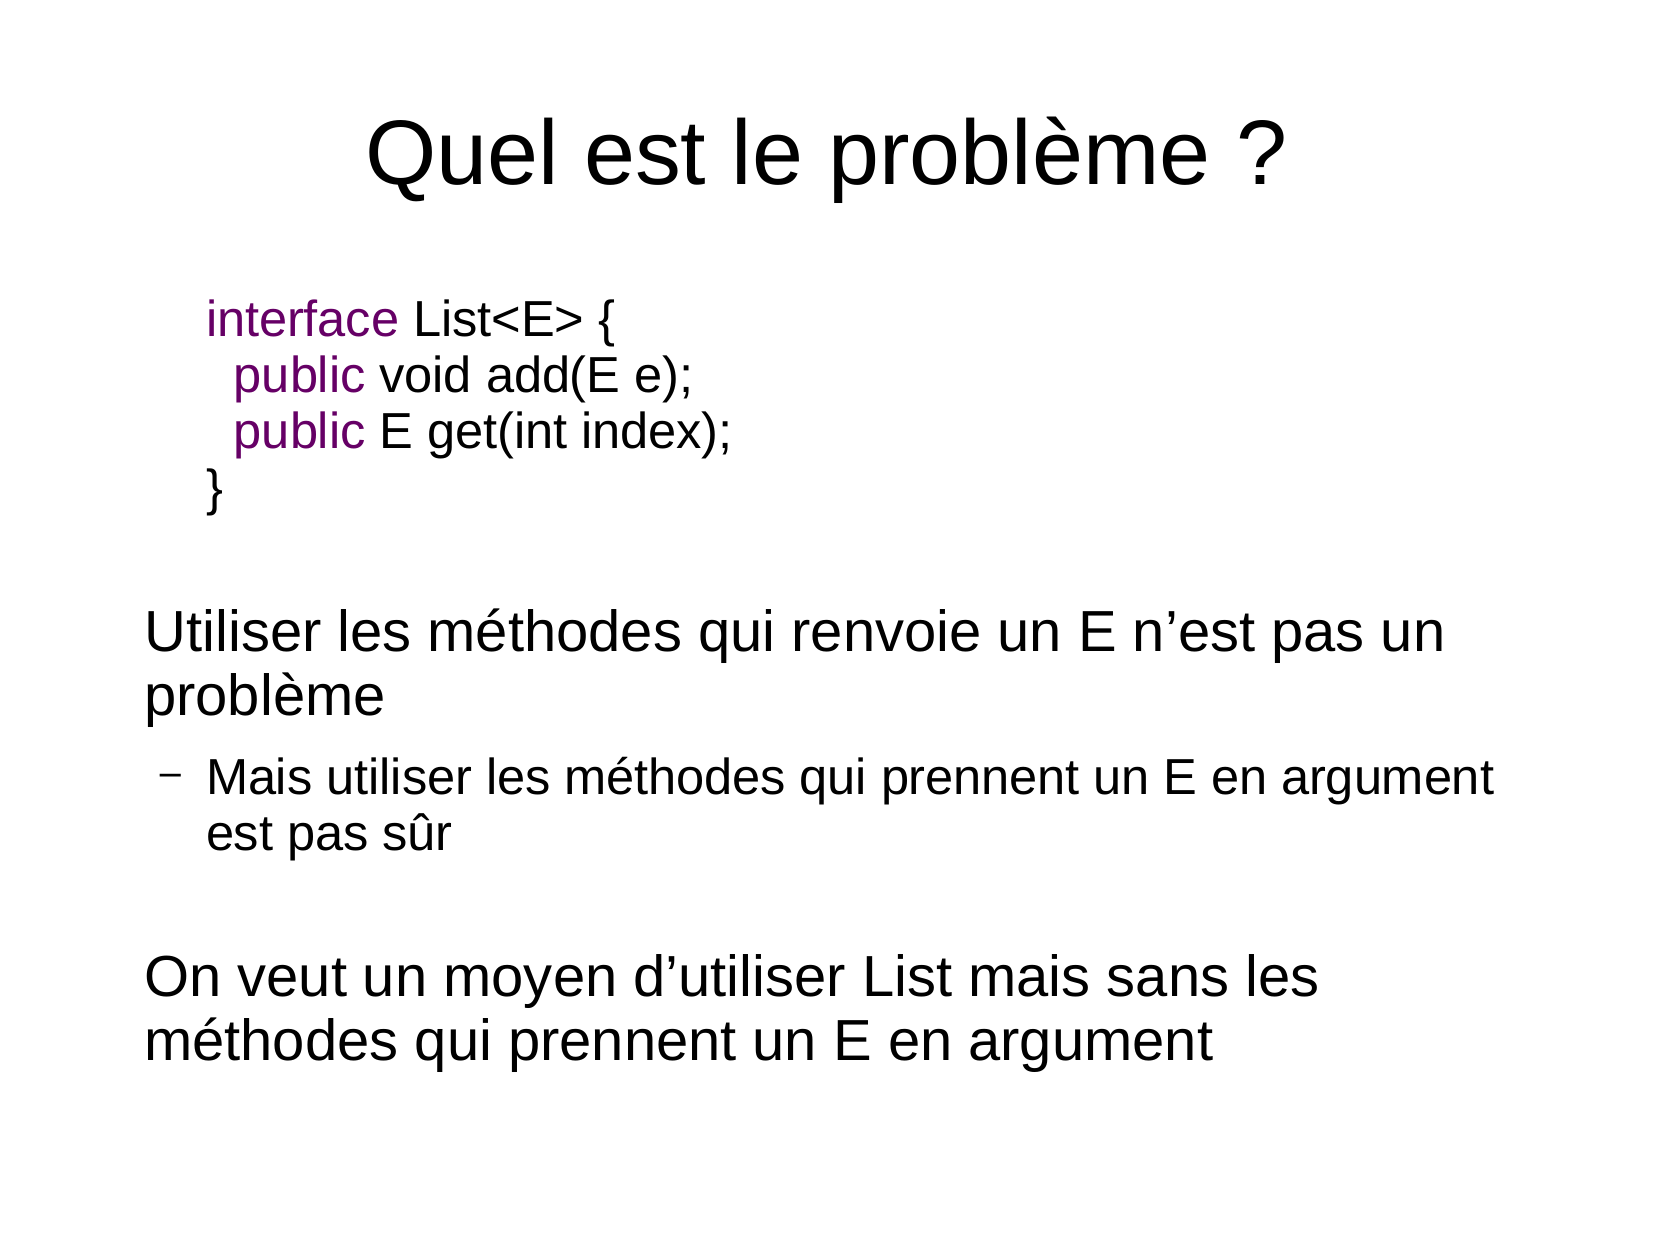

# Quel est le problème ?
interface List<E> {
 public void add(E e);
 public E get(int index);
}
Utiliser les méthodes qui renvoie un E n’est pas un problème
Mais utiliser les méthodes qui prennent un E en argument est pas sûr
On veut un moyen d’utiliser List mais sans les méthodes qui prennent un E en argument